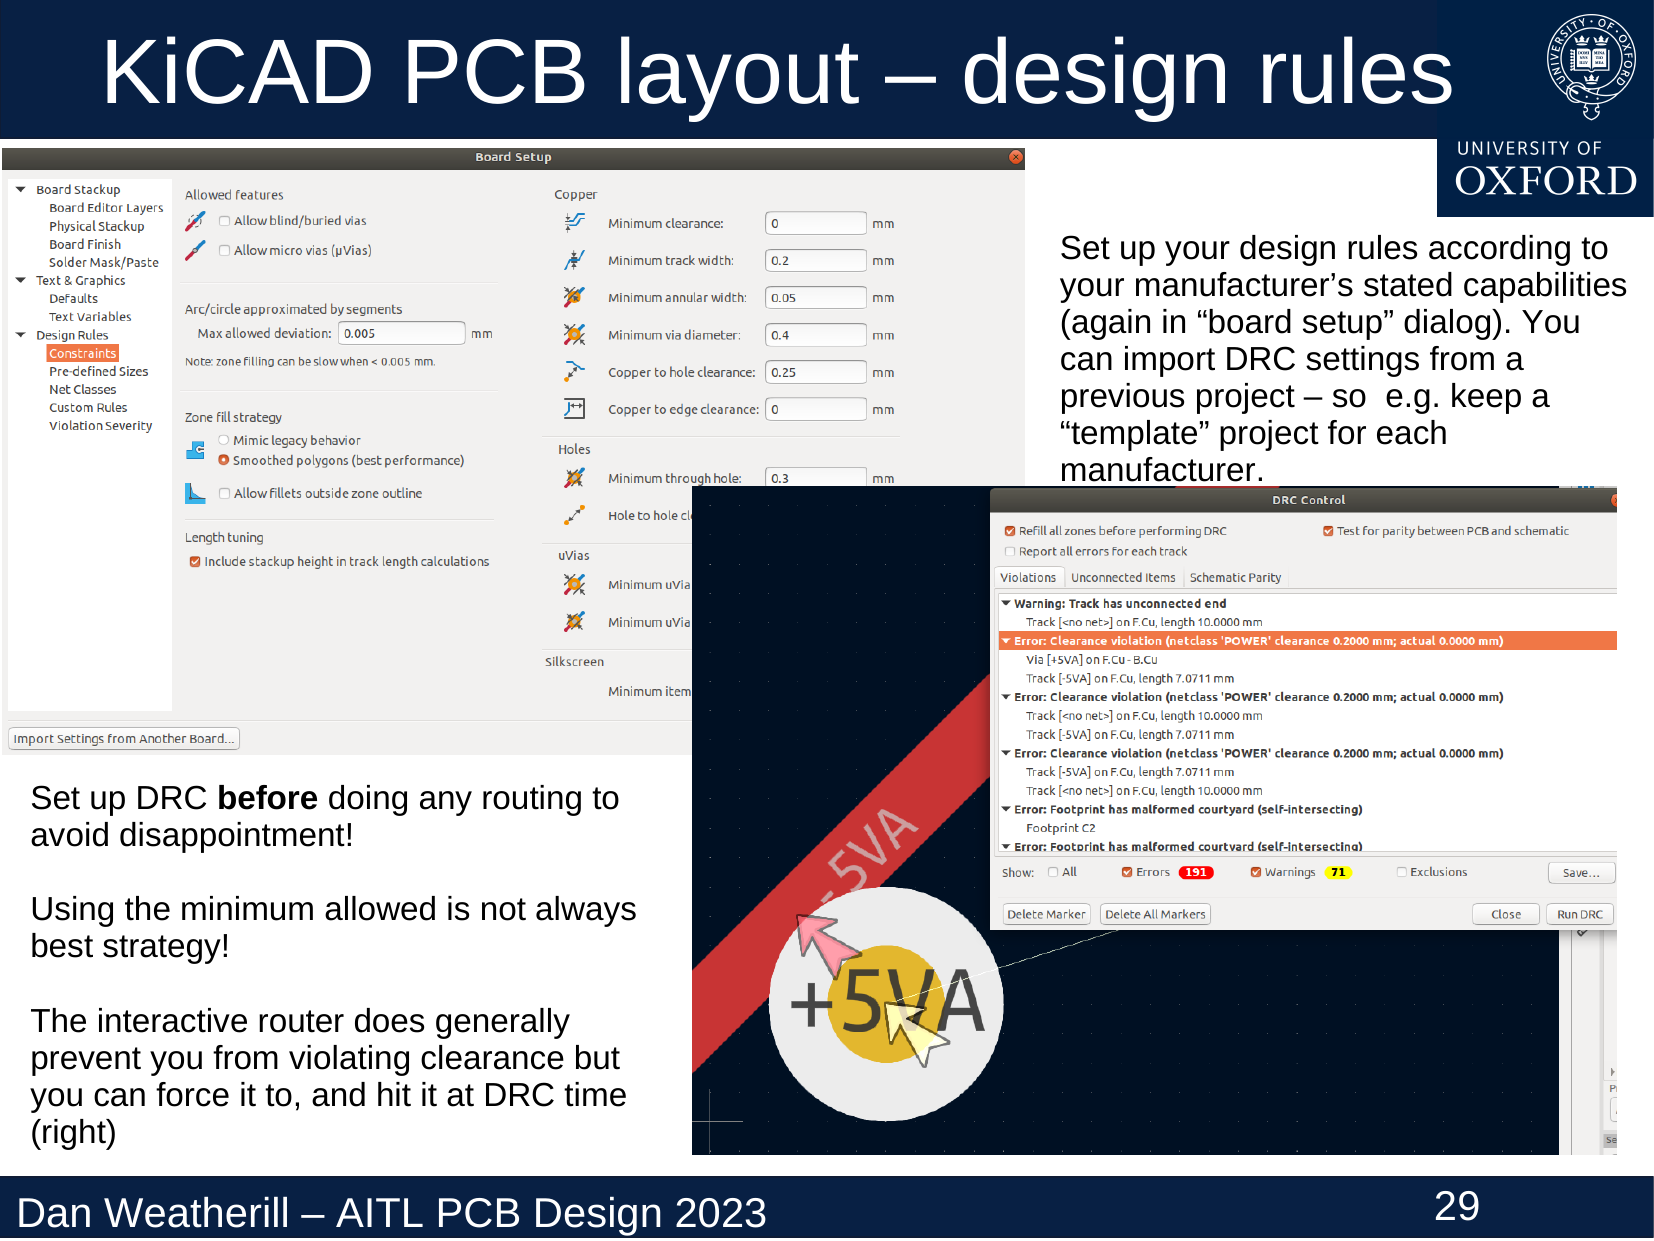

# KiCAD PCB layout – design rules
Set up your design rules according to your manufacturer’s stated capabilities (again in “board setup” dialog). You can import DRC settings from a previous project – so e.g. keep a “template” project for each manufacturer.
Set up DRC before doing any routing to avoid disappointment!
Using the minimum allowed is not always best strategy!
The interactive router does generally prevent you from violating clearance but you can force it to, and hit it at DRC time (right)